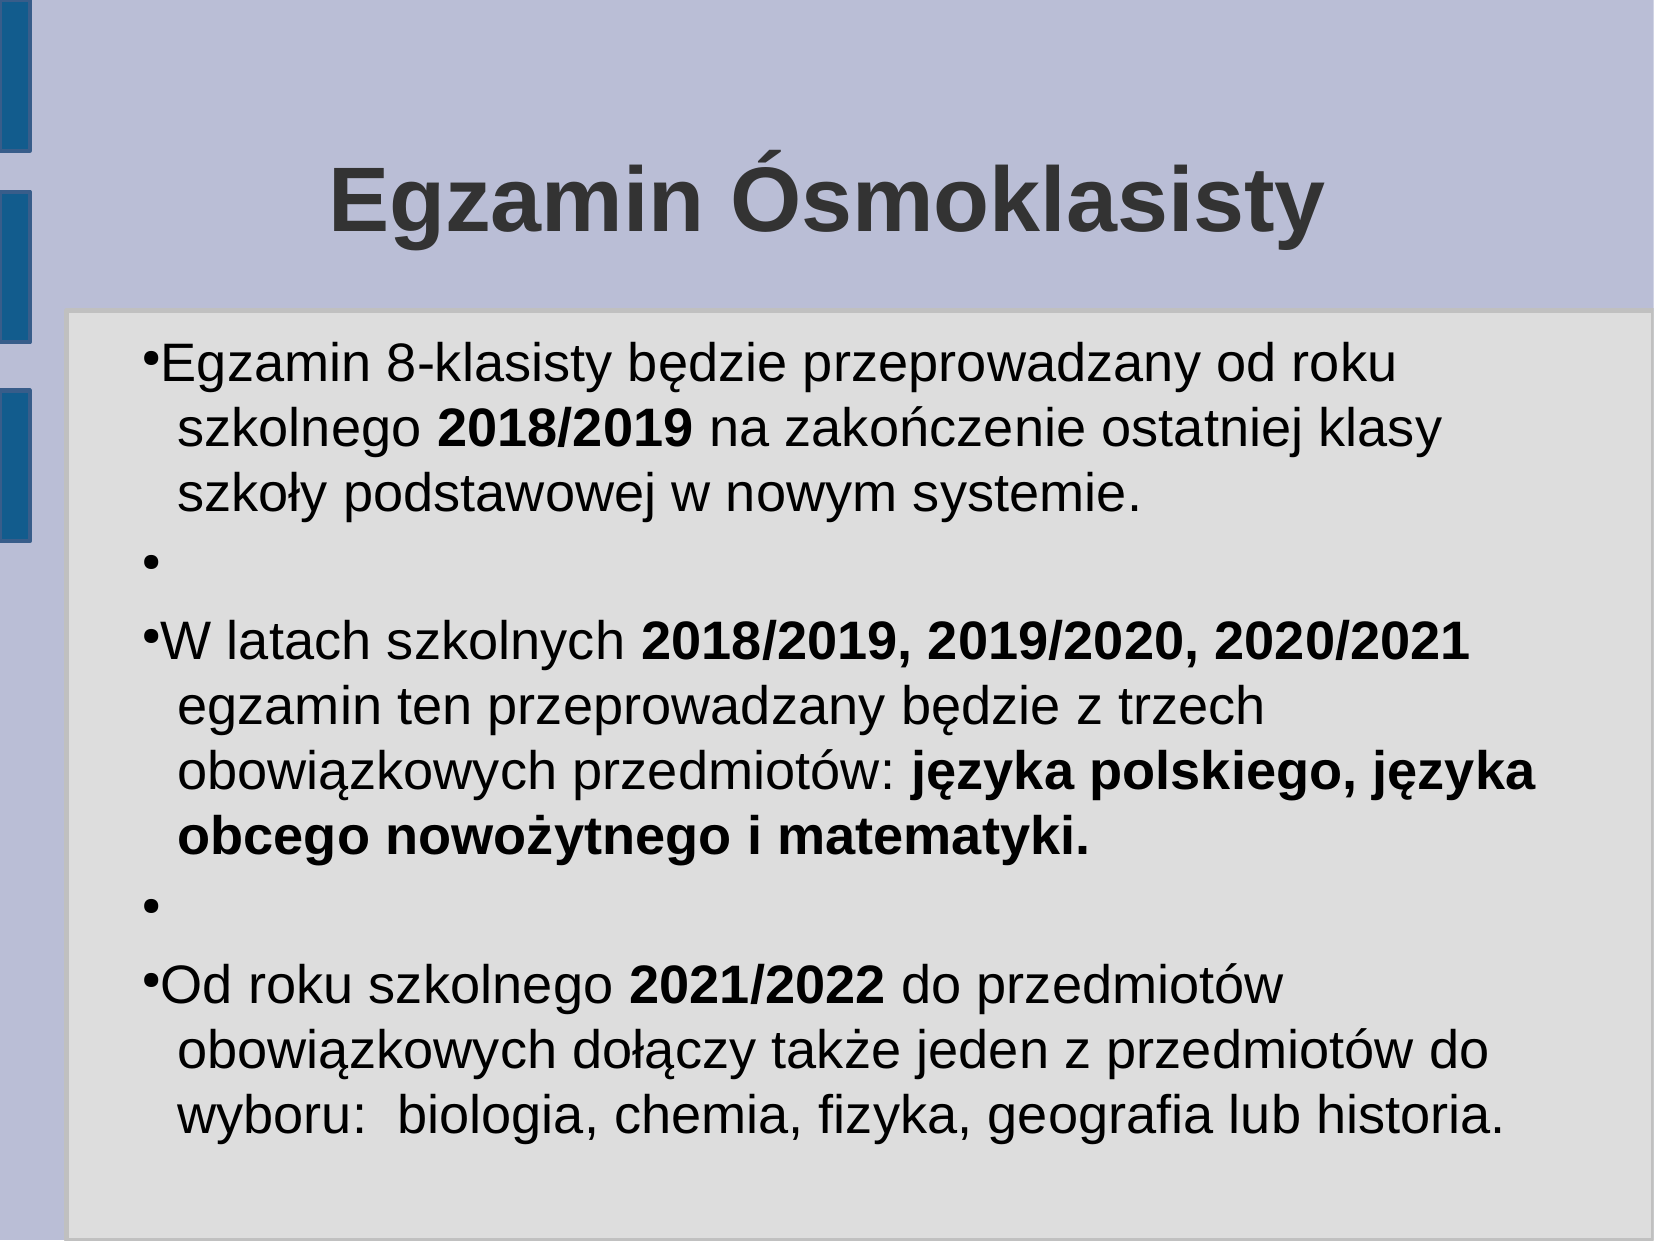

# Egzamin Ósmoklasisty
Egzamin 8-klasisty będzie przeprowadzany od roku szkolnego 2018/2019 na zakończenie ostatniej klasy szkoły podstawowej w nowym systemie.
W latach szkolnych 2018/2019, 2019/2020, 2020/2021 egzamin ten przeprowadzany będzie z trzech obowiązkowych przedmiotów: języka polskiego, języka obcego nowożytnego i matematyki.
Od roku szkolnego 2021/2022 do przedmiotów obowiązkowych dołączy także jeden z przedmiotów do wyboru:  biologia, chemia, fizyka, geografia lub historia.